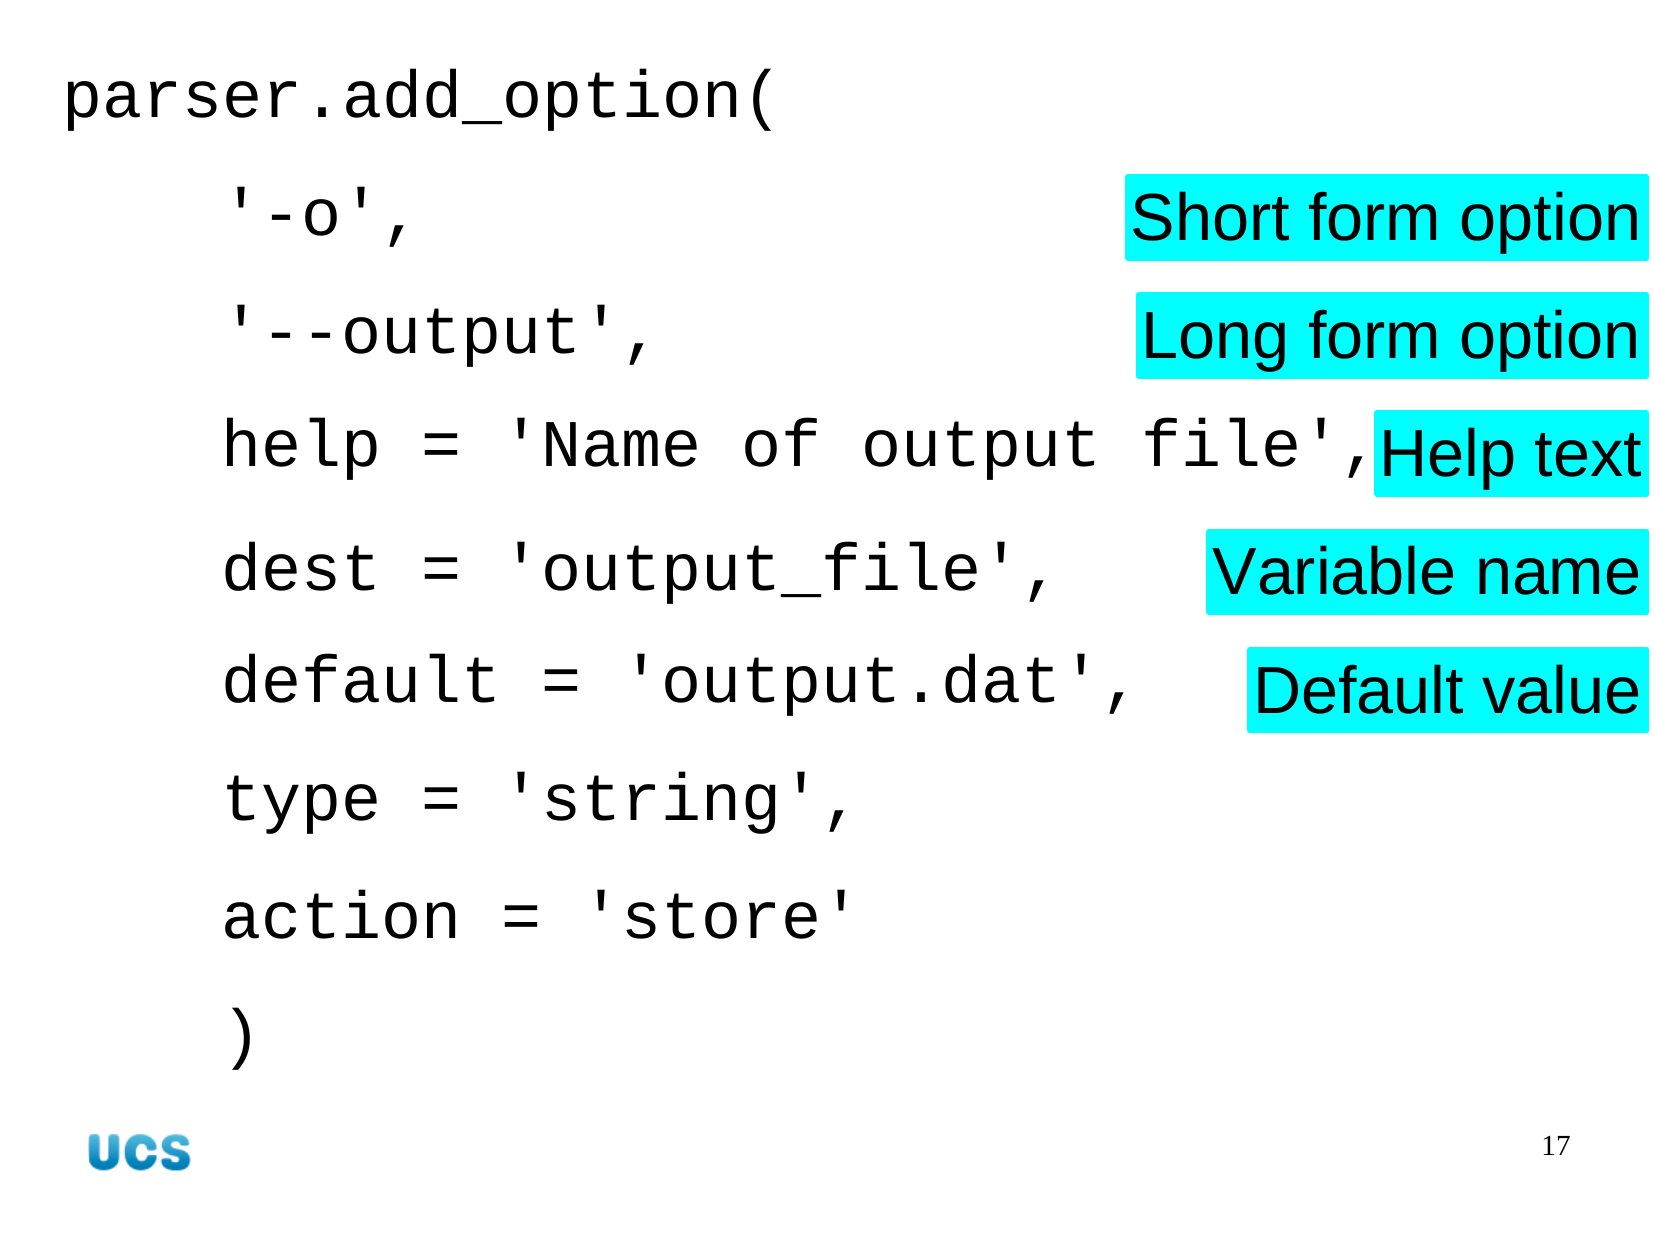

parser.add_option(
'-o',
Short form option
'--output',
Long form option
help = 'Name of output file',
Help text
dest = 'output_file',
Variable name
default = 'output.dat',
Default value
type = 'string',
action = 'store'
)
17